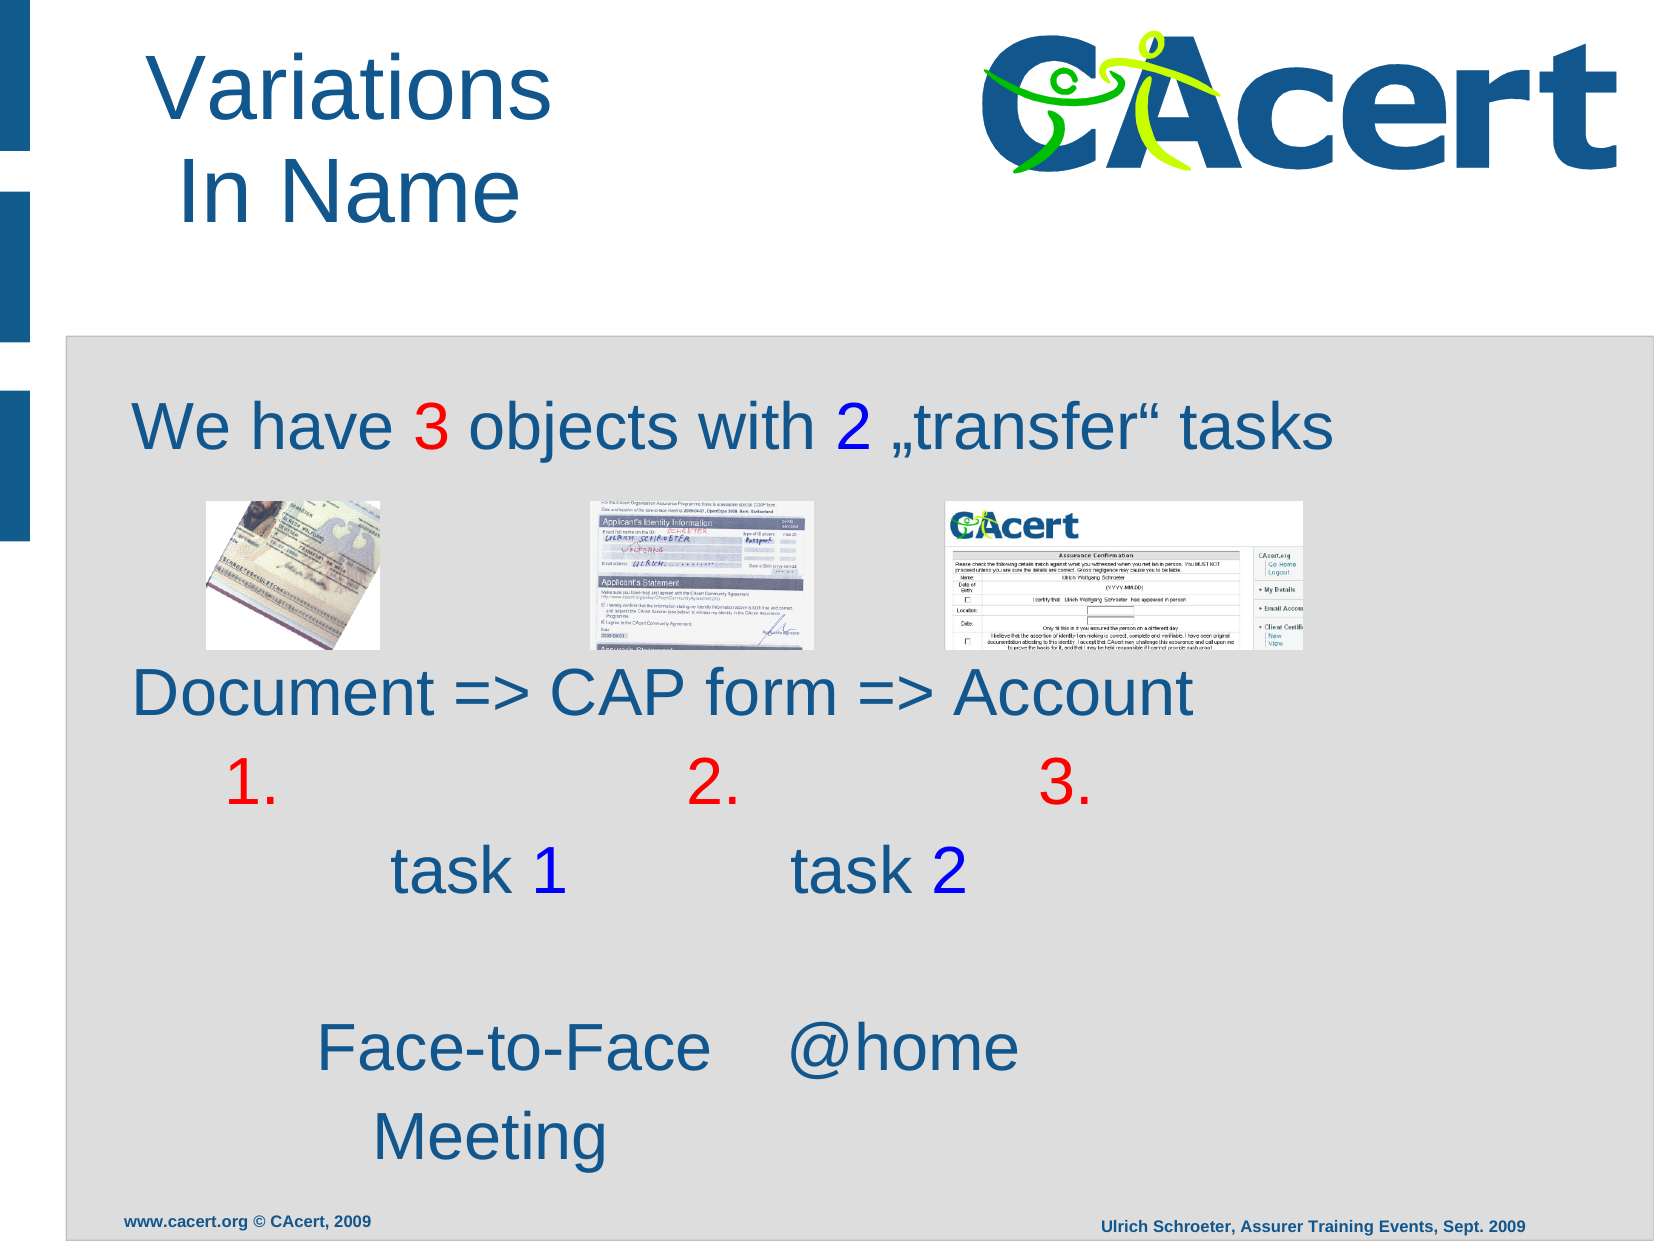

Variations
In Name
We have 3 objects with 2 „transfer“ tasks
Document => CAP form => Account
 1. 2. 3.
 task 1 task 2
 Face-to-Face @home
 Meeting